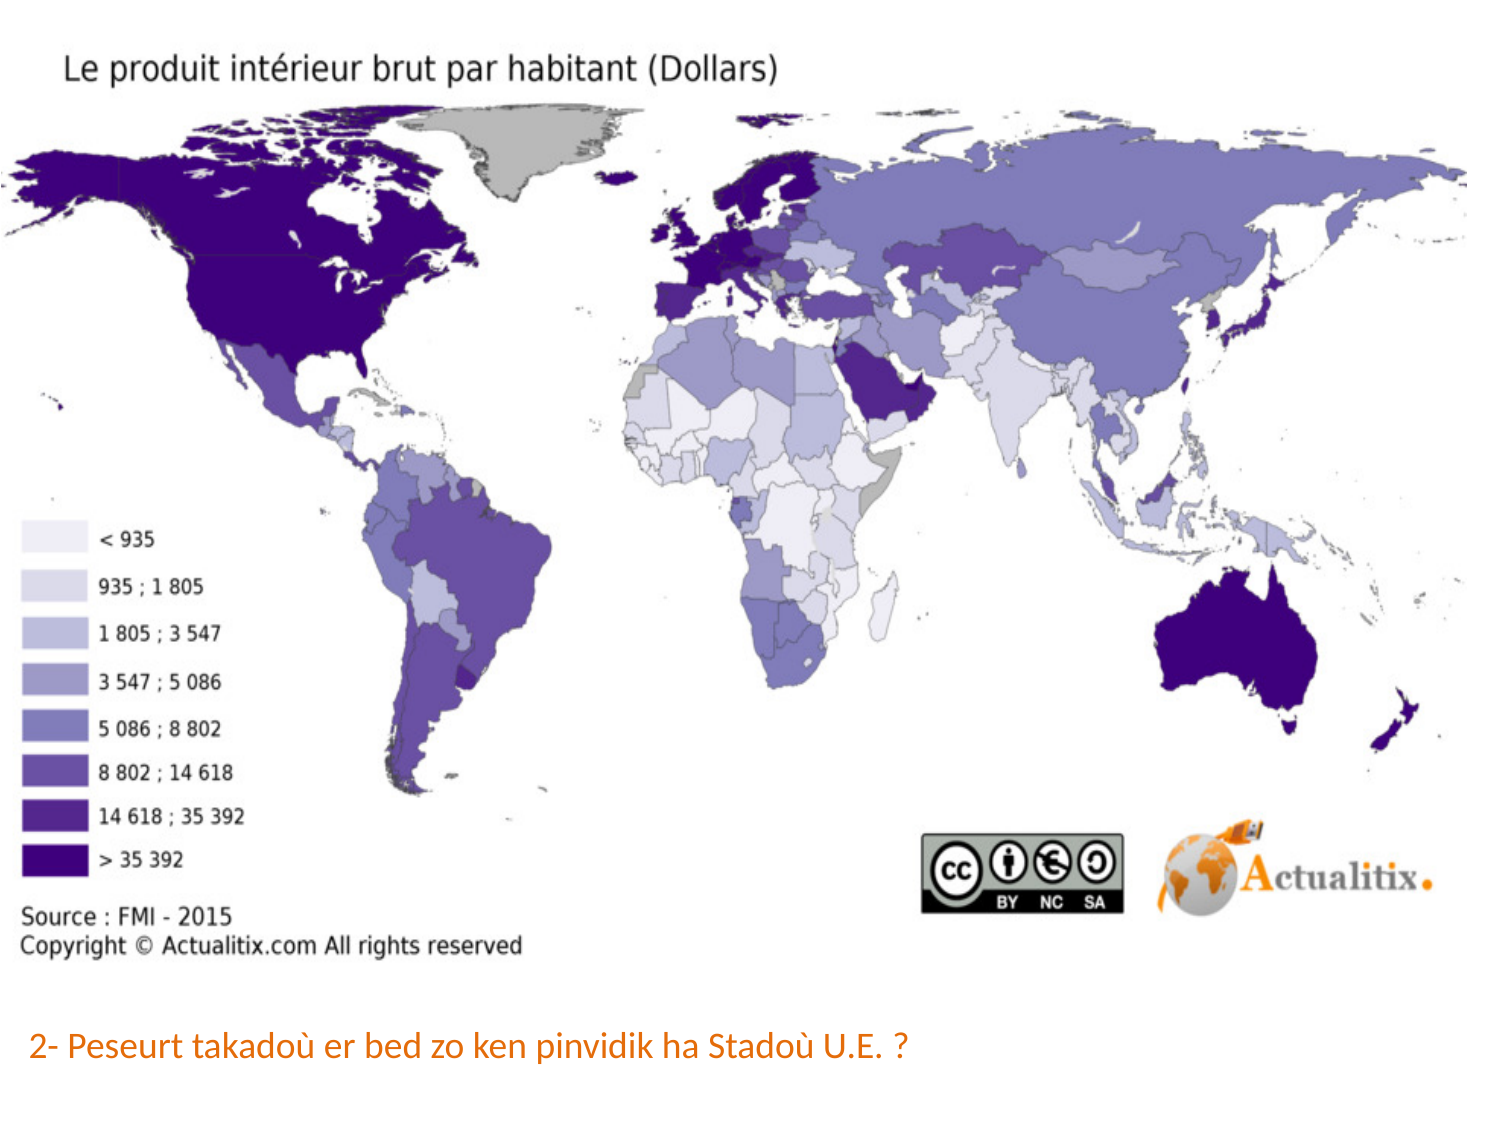

2- Peseurt takadoù er bed zo ken pinvidik ha Stadoù U.E. ?